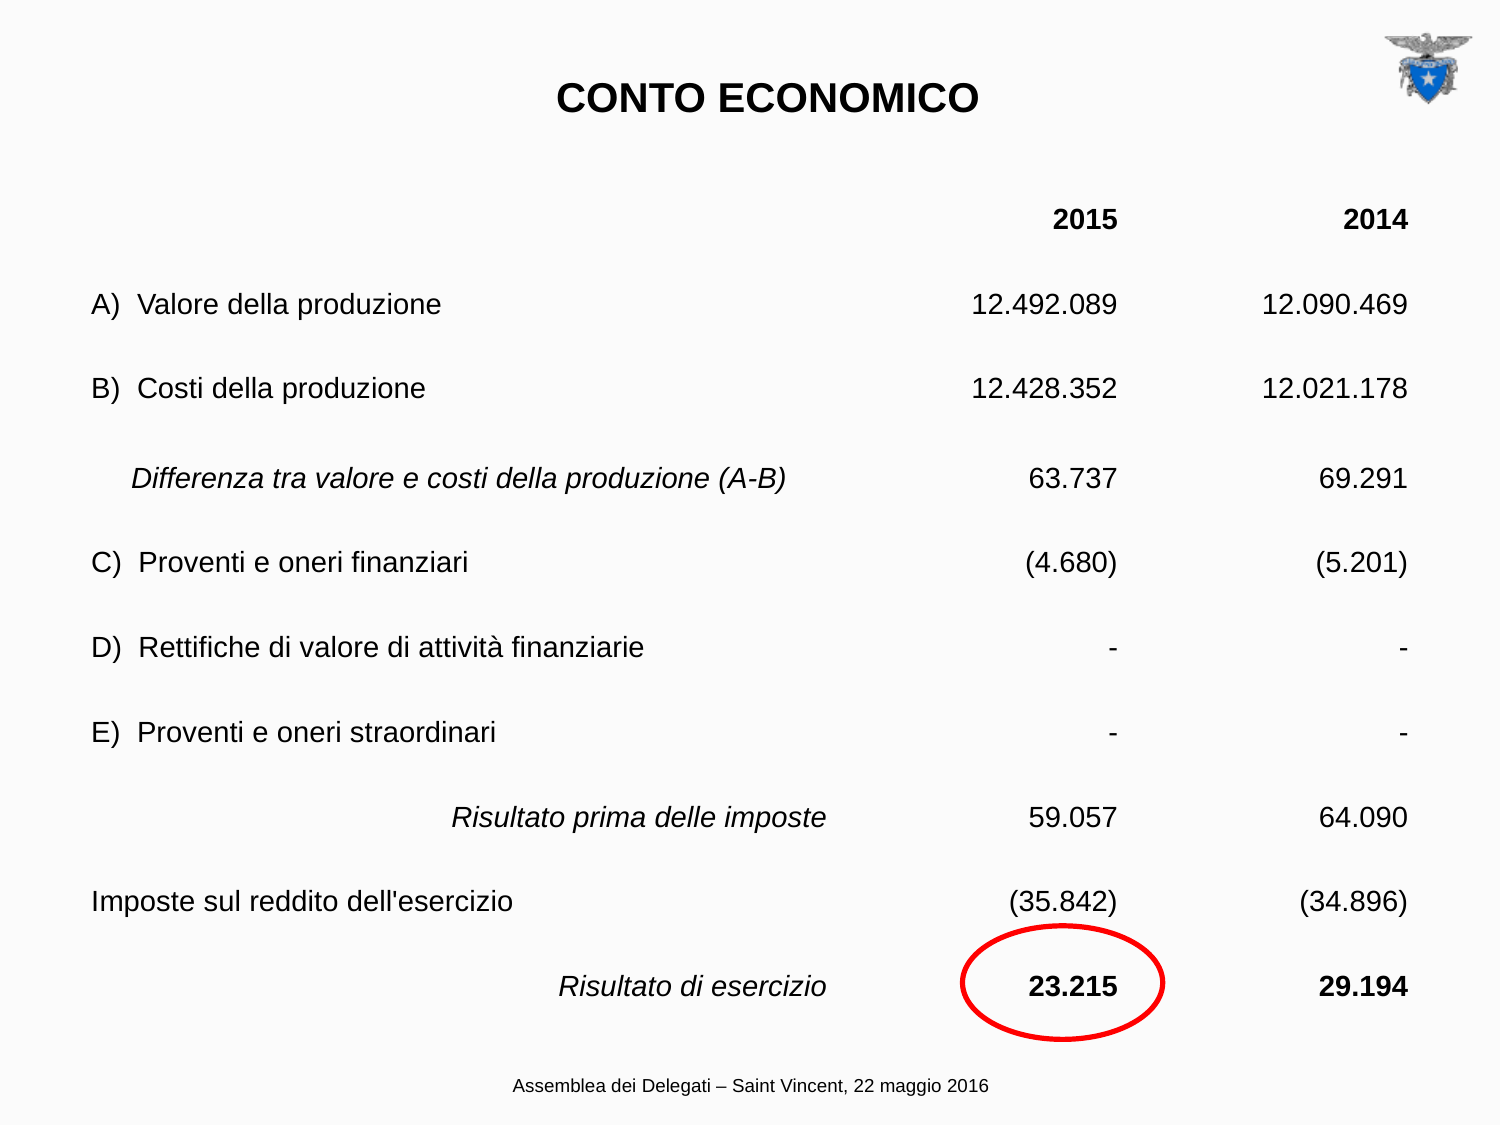

CONTO ECONOMICO
| | 2015 | 2014 |
| --- | --- | --- |
| A) Valore della produzione | 12.492.089 | 12.090.469 |
| B) Costi della produzione | 12.428.352 | 12.021.178 |
| Differenza tra valore e costi della produzione (A-B) | 63.737 | 69.291 |
| C) Proventi e oneri finanziari | (4.680) | (5.201) |
| D) Rettifiche di valore di attività finanziarie | - | - |
| E) Proventi e oneri straordinari | - | - |
| Risultato prima delle imposte | 59.057 | 64.090 |
| Imposte sul reddito dell'esercizio | (35.842) | (34.896) |
| Risultato di esercizio | 23.215 | 29.194 |
Assemblea dei Delegati – Saint Vincent, 22 maggio 2016